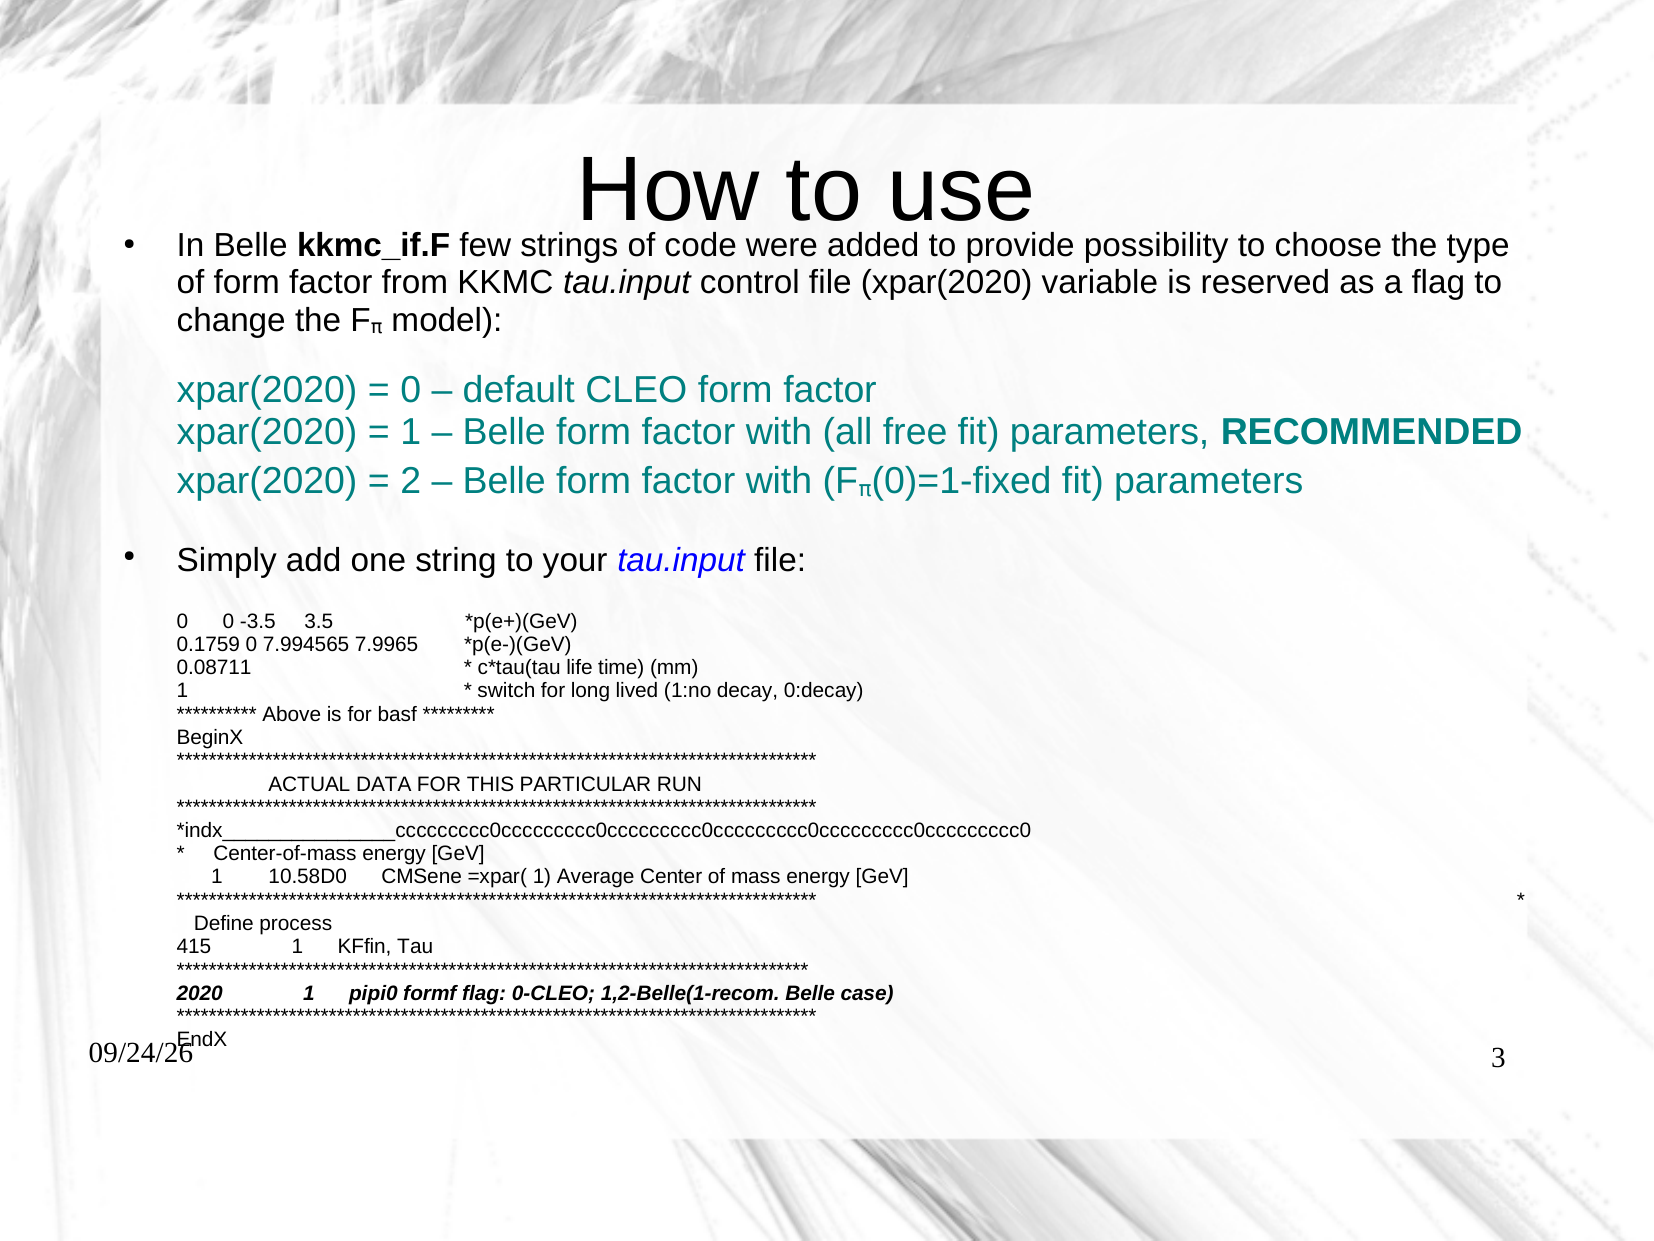

# How to use
In Belle kkmc_if.F few strings of code were added to provide possibility to choose the type of form factor from KKMC tau.input control file (xpar(2020) variable is reserved as a flag to change the Fπ model):
xpar(2020) = 0 – default CLEO form factor xpar(2020) = 1 – Belle form factor with (all free fit) parameters, RECOMMENDED xpar(2020) = 2 – Belle form factor with (Fπ(0)=1-fixed fit) parameters
Simply add one string to your tau.input file:
0 0 -3.5 3.5 *p(e+)(GeV) 0.1759 0 7.994565 7.9965 *p(e-)(GeV) 0.08711 * c*tau(tau life time) (mm) 1 * switch for long lived (1:no decay, 0:decay) ********** Above is for basf ********* BeginX ******************************************************************************** ACTUAL DATA FOR THIS PARTICULAR RUN ******************************************************************************** *indx_______________ccccccccc0ccccccccc0ccccccccc0ccccccccc0ccccccccc0ccccccccc0 * Center-of-mass energy [GeV] 1 10.58D0 CMSene =xpar( 1) Average Center of mass energy [GeV] ******************************************************************************** * Define process 415 1 KFfin, Tau ******************************************************************************* 2020 1 pipi0 formf flag: 0-CLEO; 1,2-Belle(1-recom. Belle case) ******************************************************************************** EndX
3
Simply add one string to your tau.input file:
0 0 -3.5 3.5 *p(e+)(GeV) 0.1759 0 7.994565 7.9965 *p(e-)(GeV) 0.08711 * c*tau(tau life time) (mm) 1 * switch for long lived (1:no decay, 0:decay) ********** Above is for basf ********* BeginX ******************************************************************************** ACTUAL DATA FOR THIS PARTICULAR RUN ******************************************************************************** *indx_______________ccccccccc0ccccccccc0ccccccccc0ccccccccc0ccccccccc0ccccccccc0 * Center-of-mass energy [GeV] 1 10.58D0 CMSene =xpar( 1) Average Center of mass energy [GeV] ******************************************************************************** * Define process 415 1 KFfin, Tau ******************************************************************************* 2020 1 pipi0 formf flag: 0-CLEO; 1,2-Belle(1-recom. Belle case) ******************************************************************************** EndX